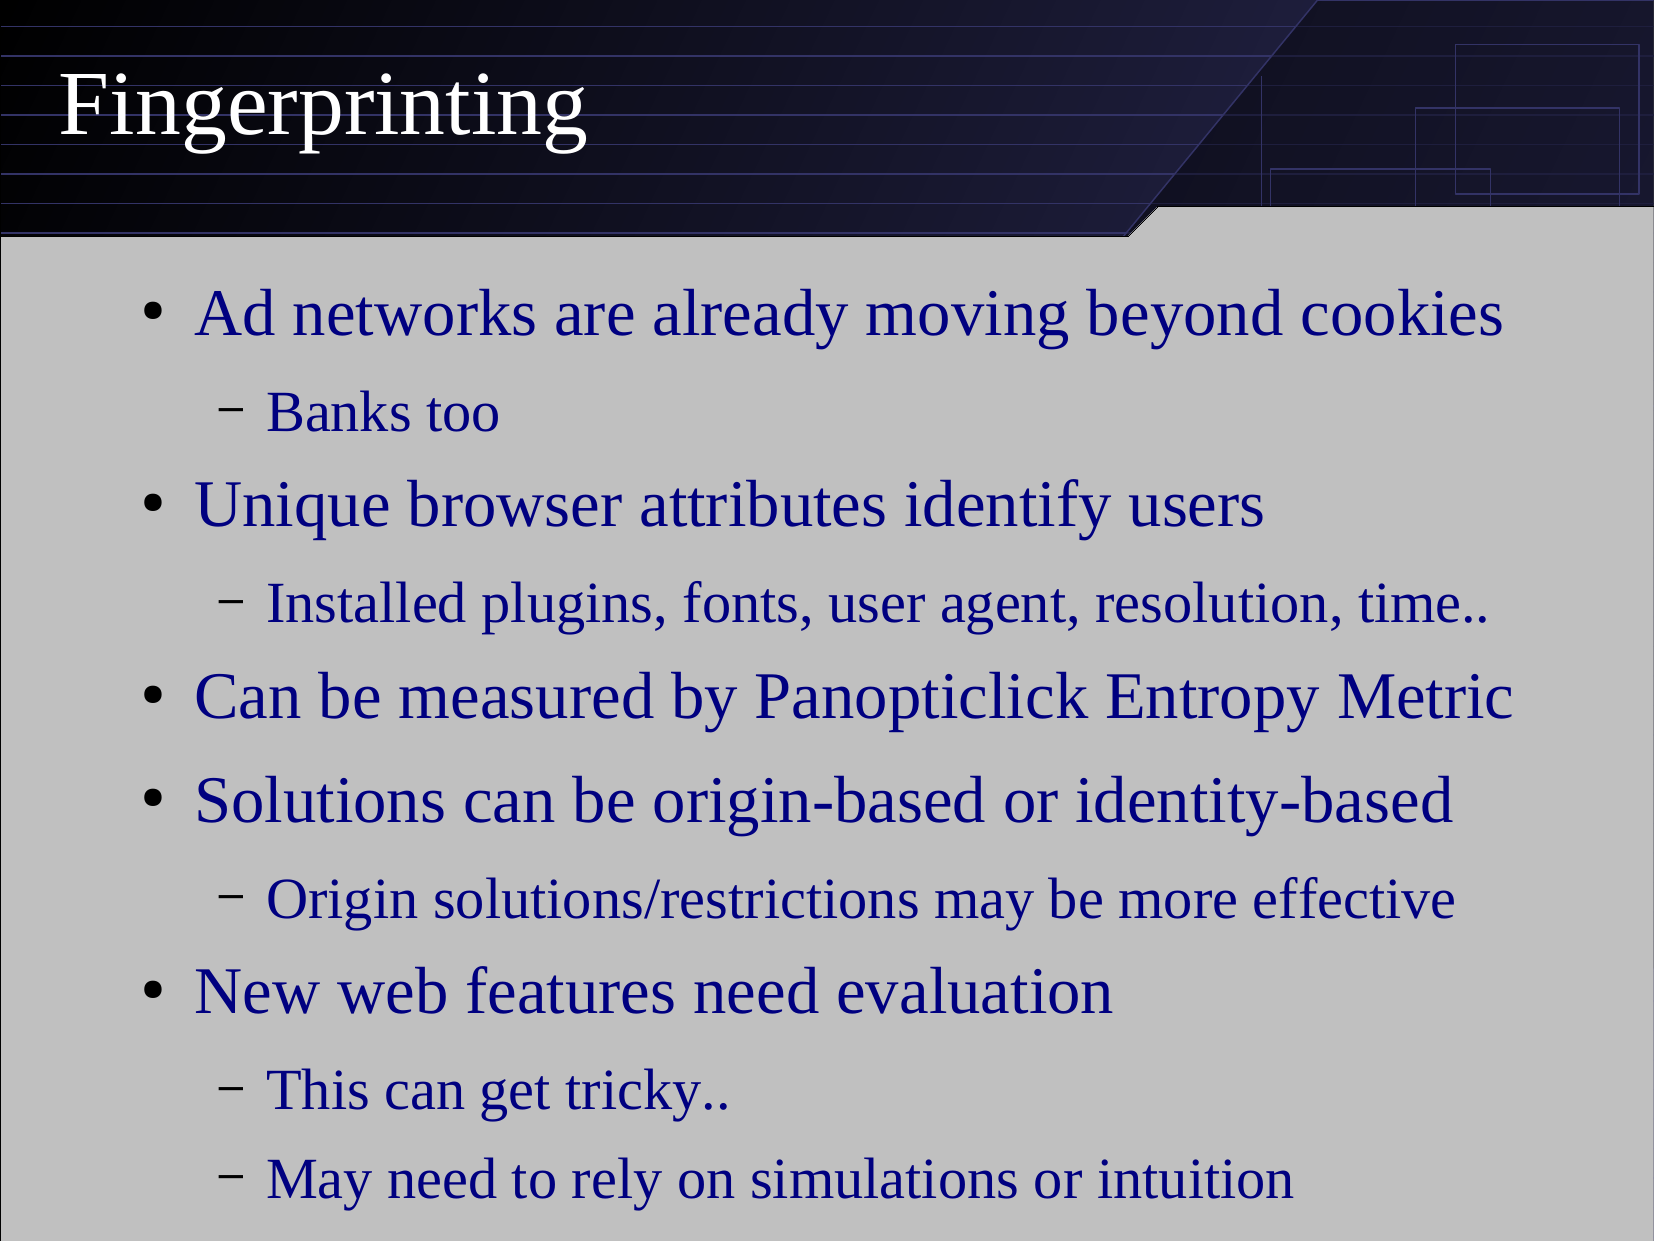

# Fingerprinting
Ad networks are already moving beyond cookies
Banks too
Unique browser attributes identify users
Installed plugins, fonts, user agent, resolution, time..
Can be measured by Panopticlick Entropy Metric
Solutions can be origin-based or identity-based
Origin solutions/restrictions may be more effective
New web features need evaluation
This can get tricky..
May need to rely on simulations or intuition